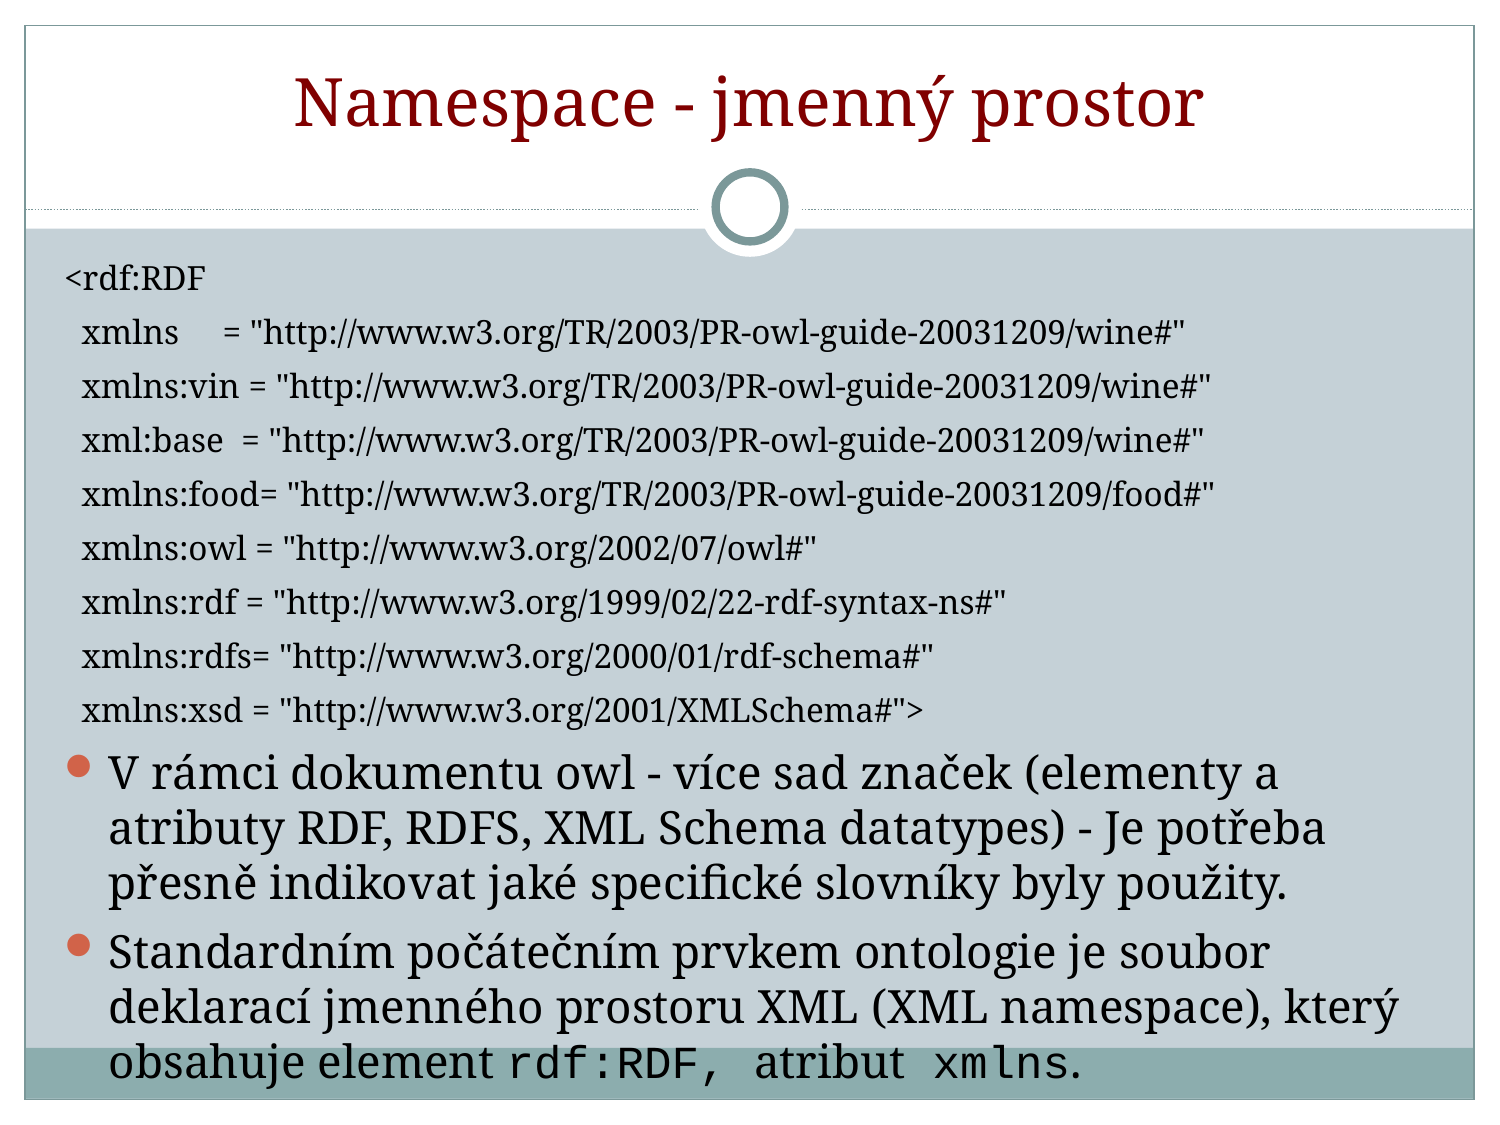

# Namespace - jmenný prostor
<rdf:RDF
 xmlns = "http://www.w3.org/TR/2003/PR-owl-guide-20031209/wine#"
 xmlns:vin = "http://www.w3.org/TR/2003/PR-owl-guide-20031209/wine#"
 xml:base = "http://www.w3.org/TR/2003/PR-owl-guide-20031209/wine#"
 xmlns:food= "http://www.w3.org/TR/2003/PR-owl-guide-20031209/food#"
 xmlns:owl = "http://www.w3.org/2002/07/owl#"
 xmlns:rdf = "http://www.w3.org/1999/02/22-rdf-syntax-ns#"
 xmlns:rdfs= "http://www.w3.org/2000/01/rdf-schema#"
 xmlns:xsd = "http://www.w3.org/2001/XMLSchema#">
V rámci dokumentu owl - více sad značek (elementy a atributy RDF, RDFS, XML Schema datatypes) - Je potřeba přesně indikovat jaké specifické slovníky byly použity.
Standardním počátečním prvkem ontologie je soubor deklarací jmenného prostoru XML (XML namespace), který obsahuje element rdf:RDF, atribut xmlns.